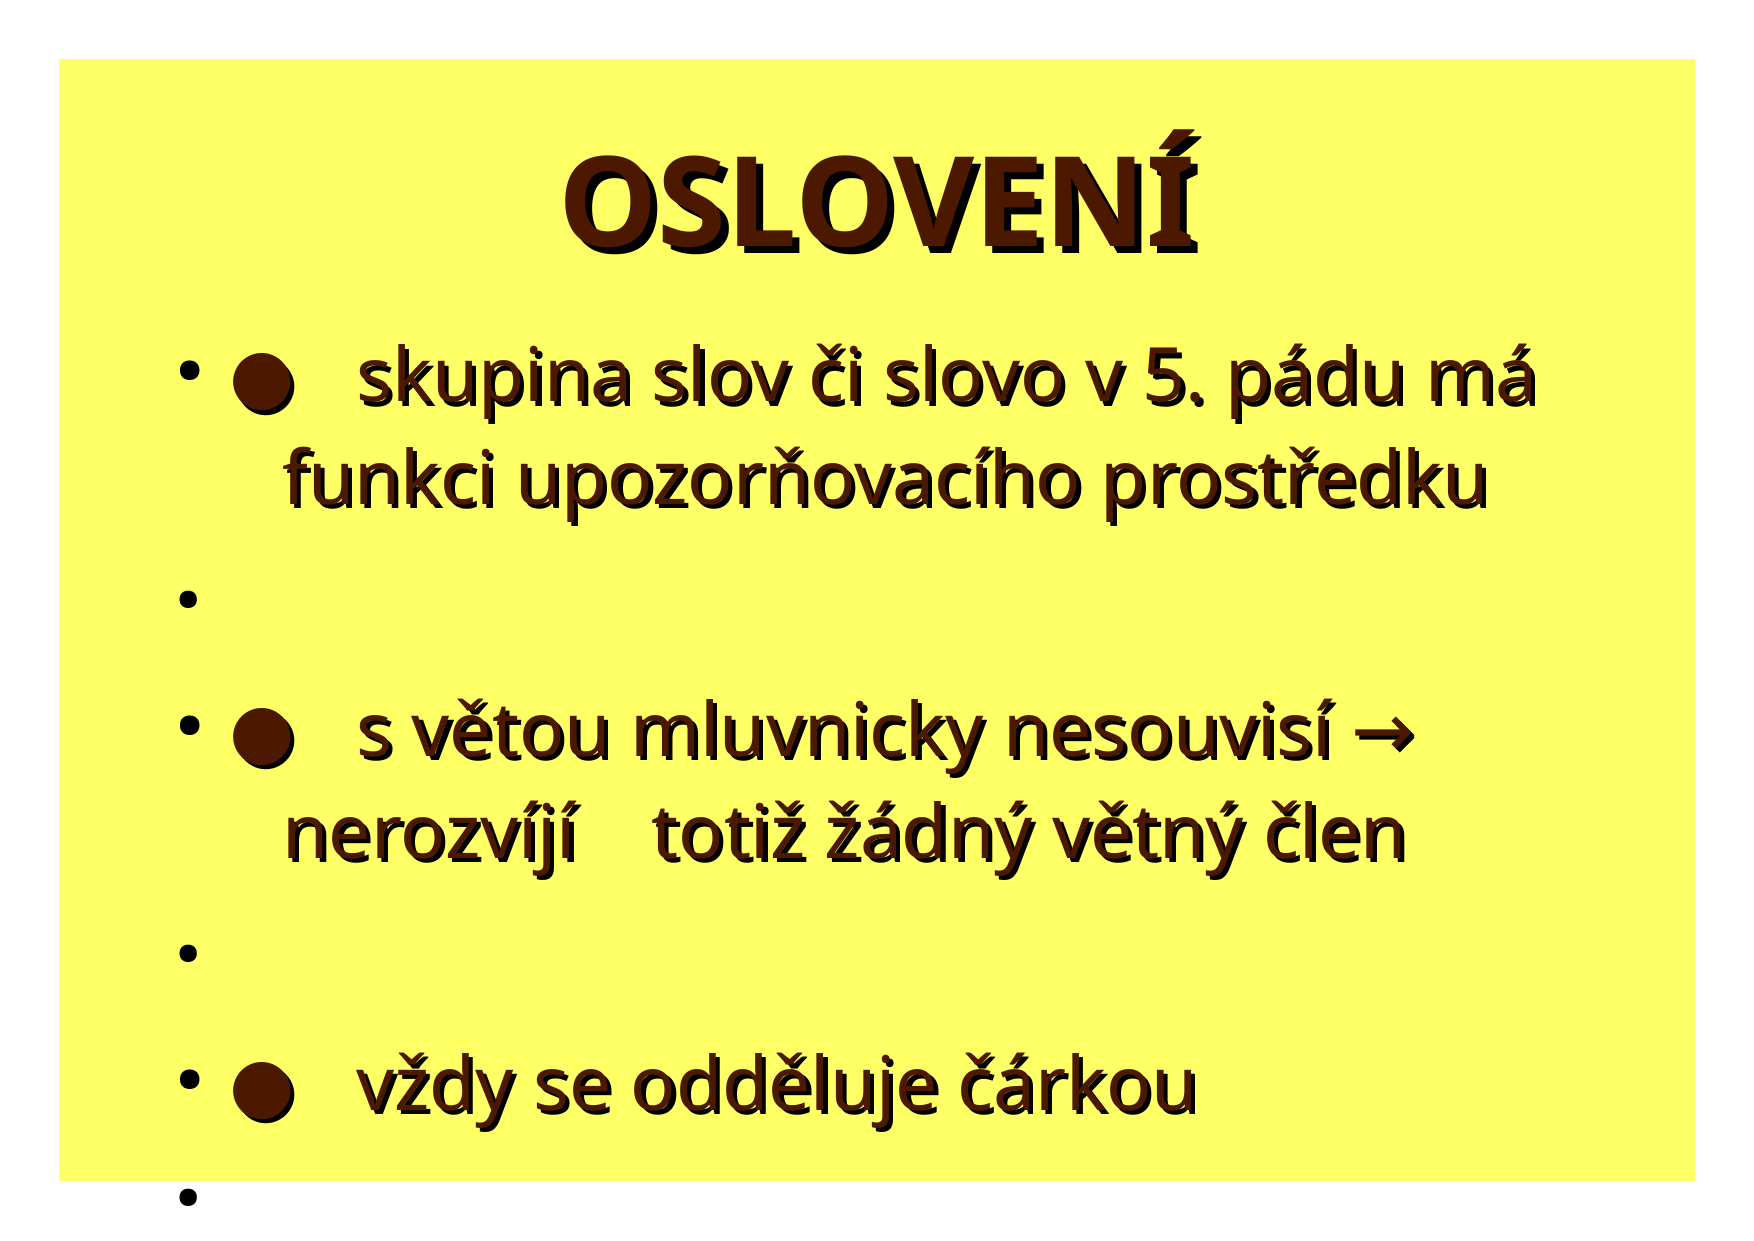

# OSLOVENÍ
●	skupina slov či slovo v 5. pádu má funkci upozorňovacího prostředku
●	s větou mluvnicky nesouvisí → nerozvíjí 	totiž žádný větný člen
●	vždy se odděluje čárkou